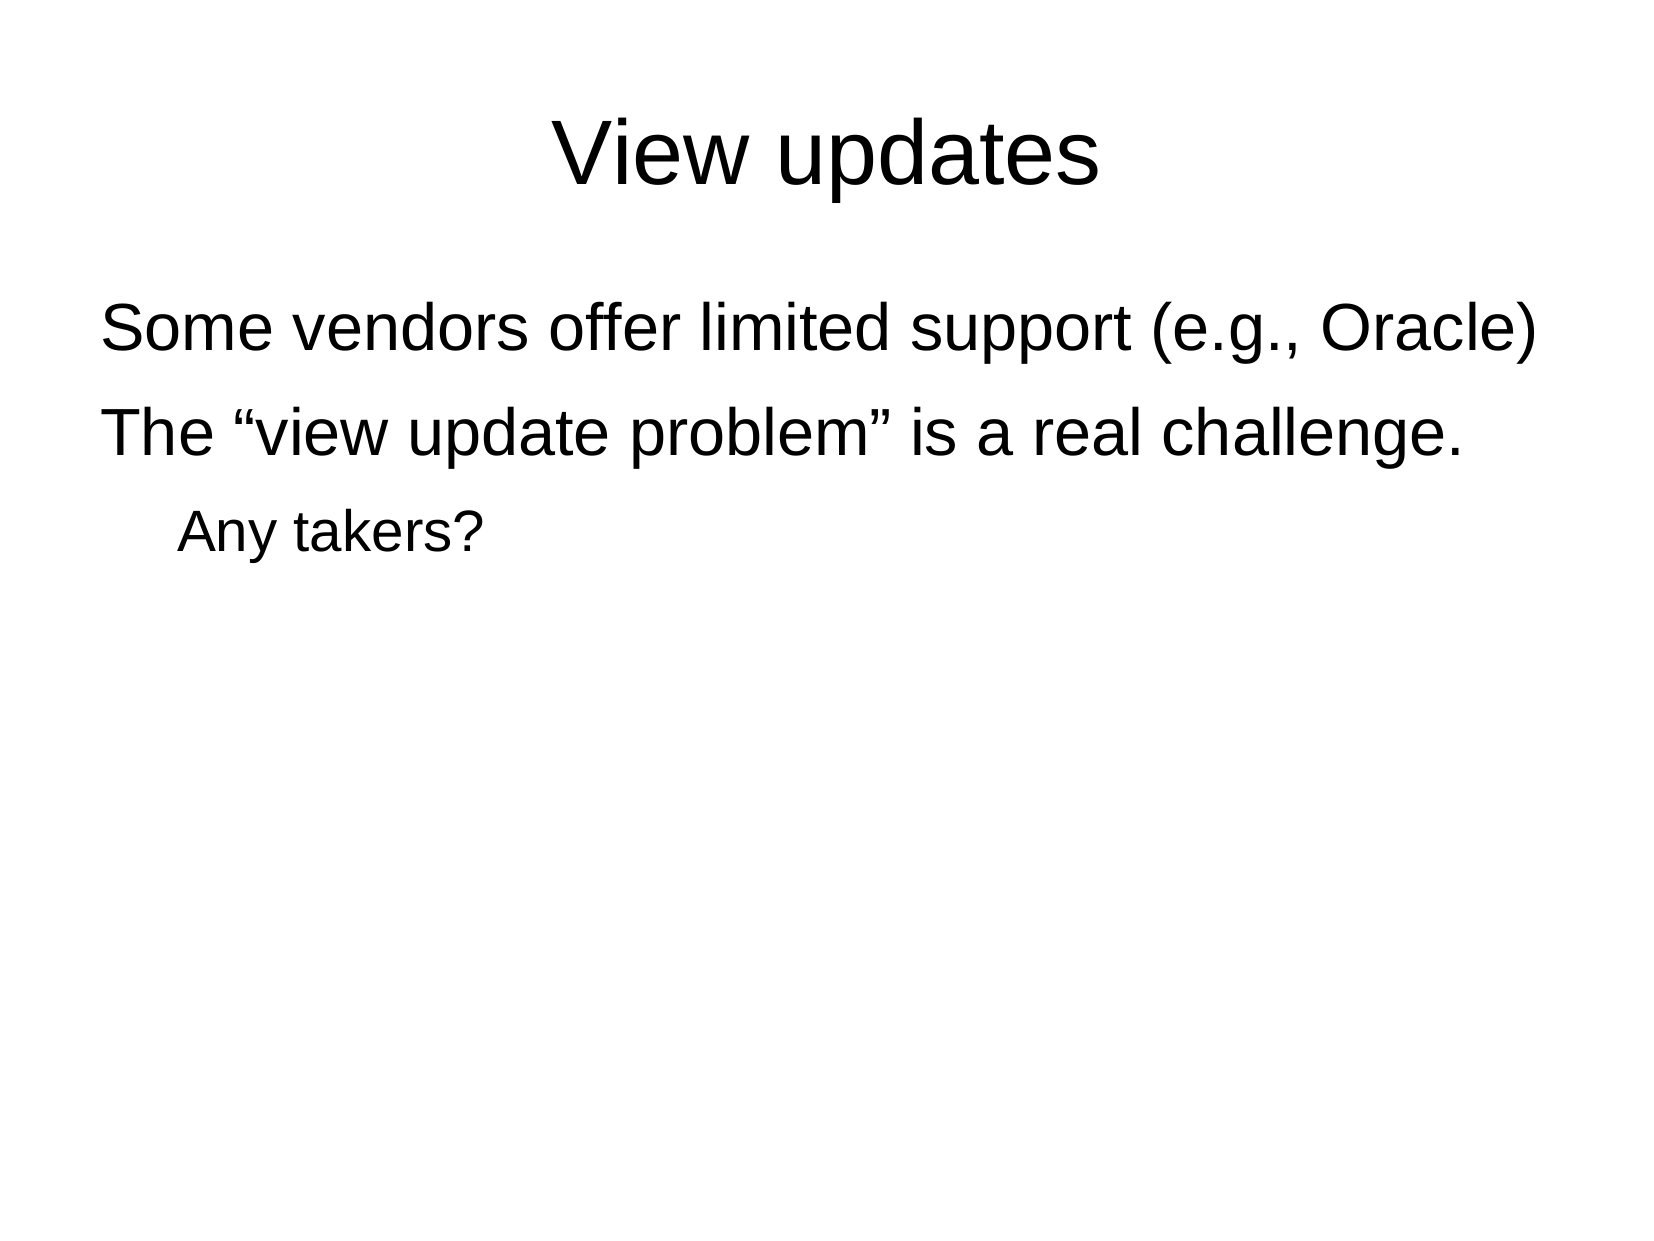

# View updates
Some vendors offer limited support (e.g., Oracle)
The “view update problem” is a real challenge.
Any takers?